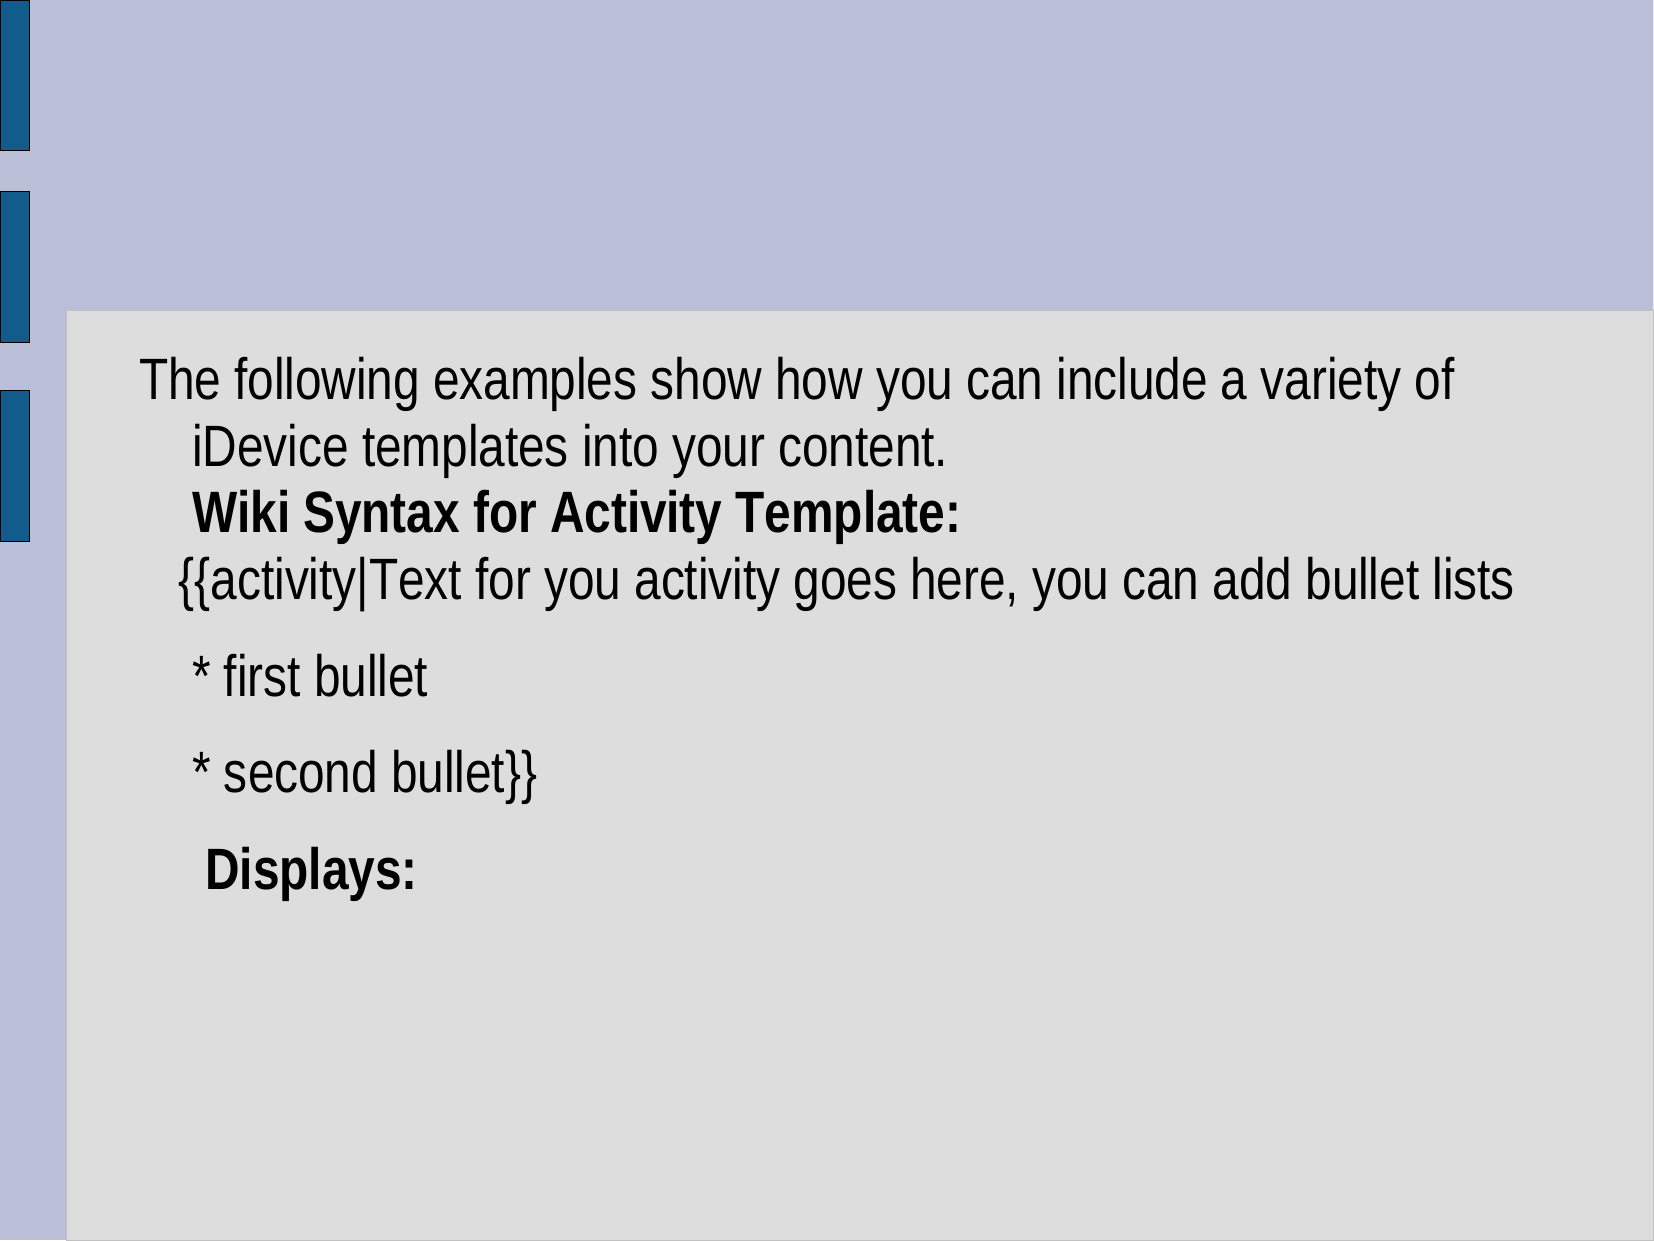

# The following examples show how you can include a variety of iDevice templates into your content.
 Wiki Syntax for Activity Template:
 {{activity|Text for you activity goes here, you can add bullet lists
 * first bullet
 * second bullet}}
 Displays: